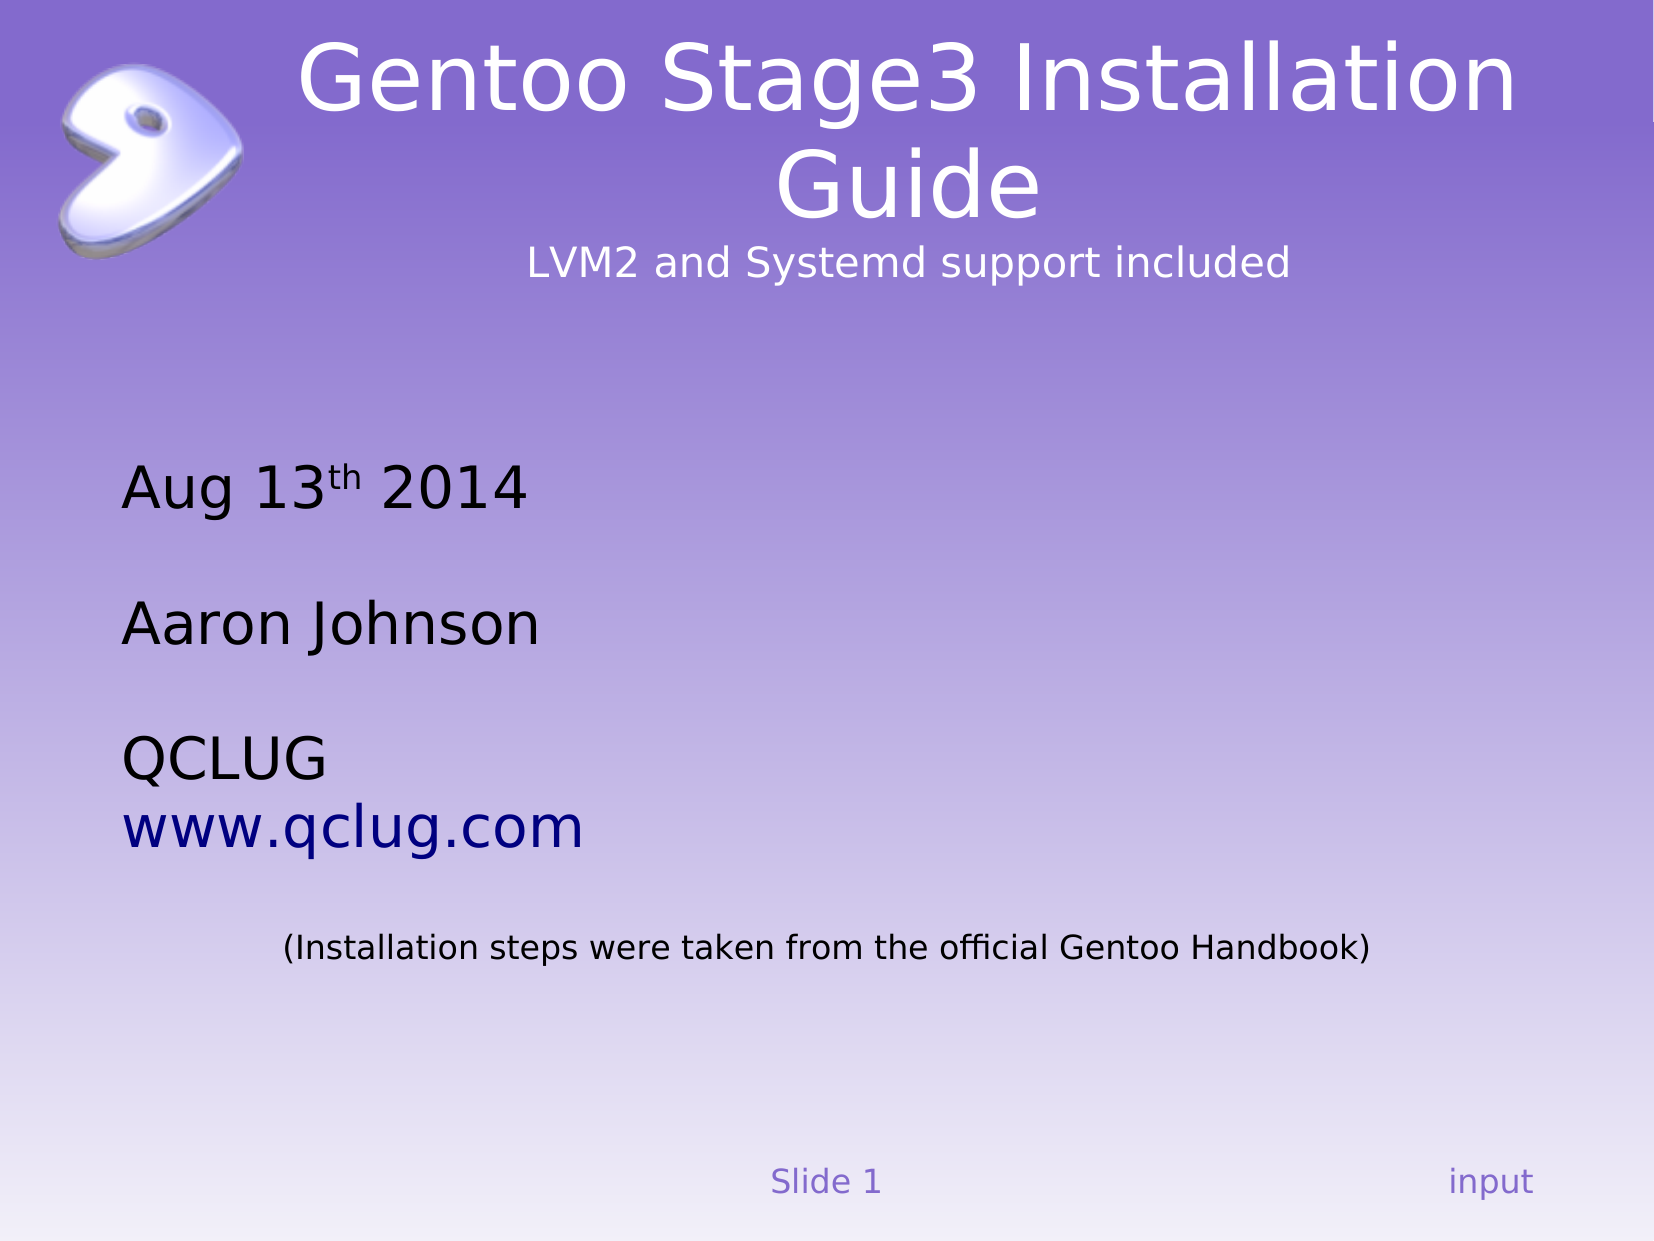

# Gentoo Stage3 Installation Guide LVM2 and Systemd support included
Aug 13th 2014
Aaron Johnson
QCLUG
www.qclug.com
(Installation steps were taken from the official Gentoo Handbook)